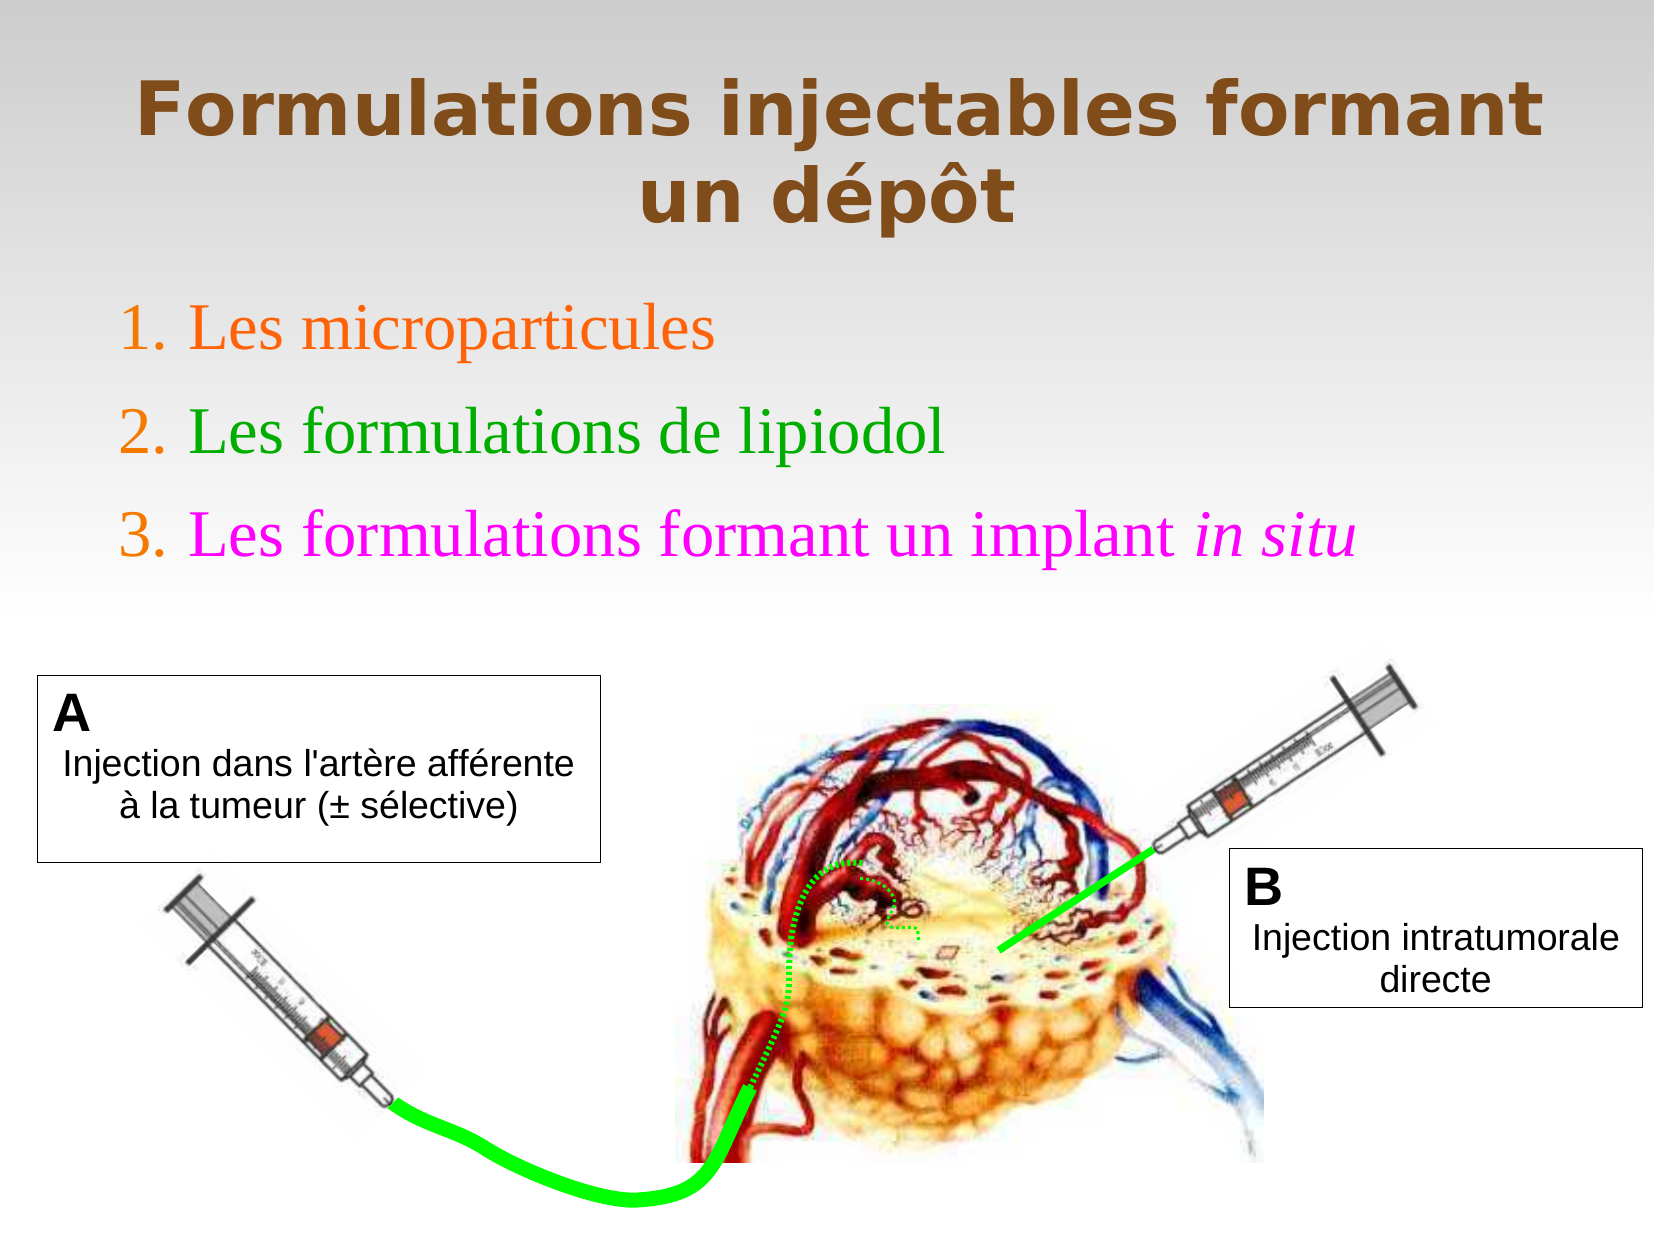

Formulations injectables formant un dépôt
# Les microparticules
 Les formulations de lipiodol
 Les formulations formant un implant in situ
A
Injection dans l'artère afférente à la tumeur (± sélective)
B
Injection intratumorale directe